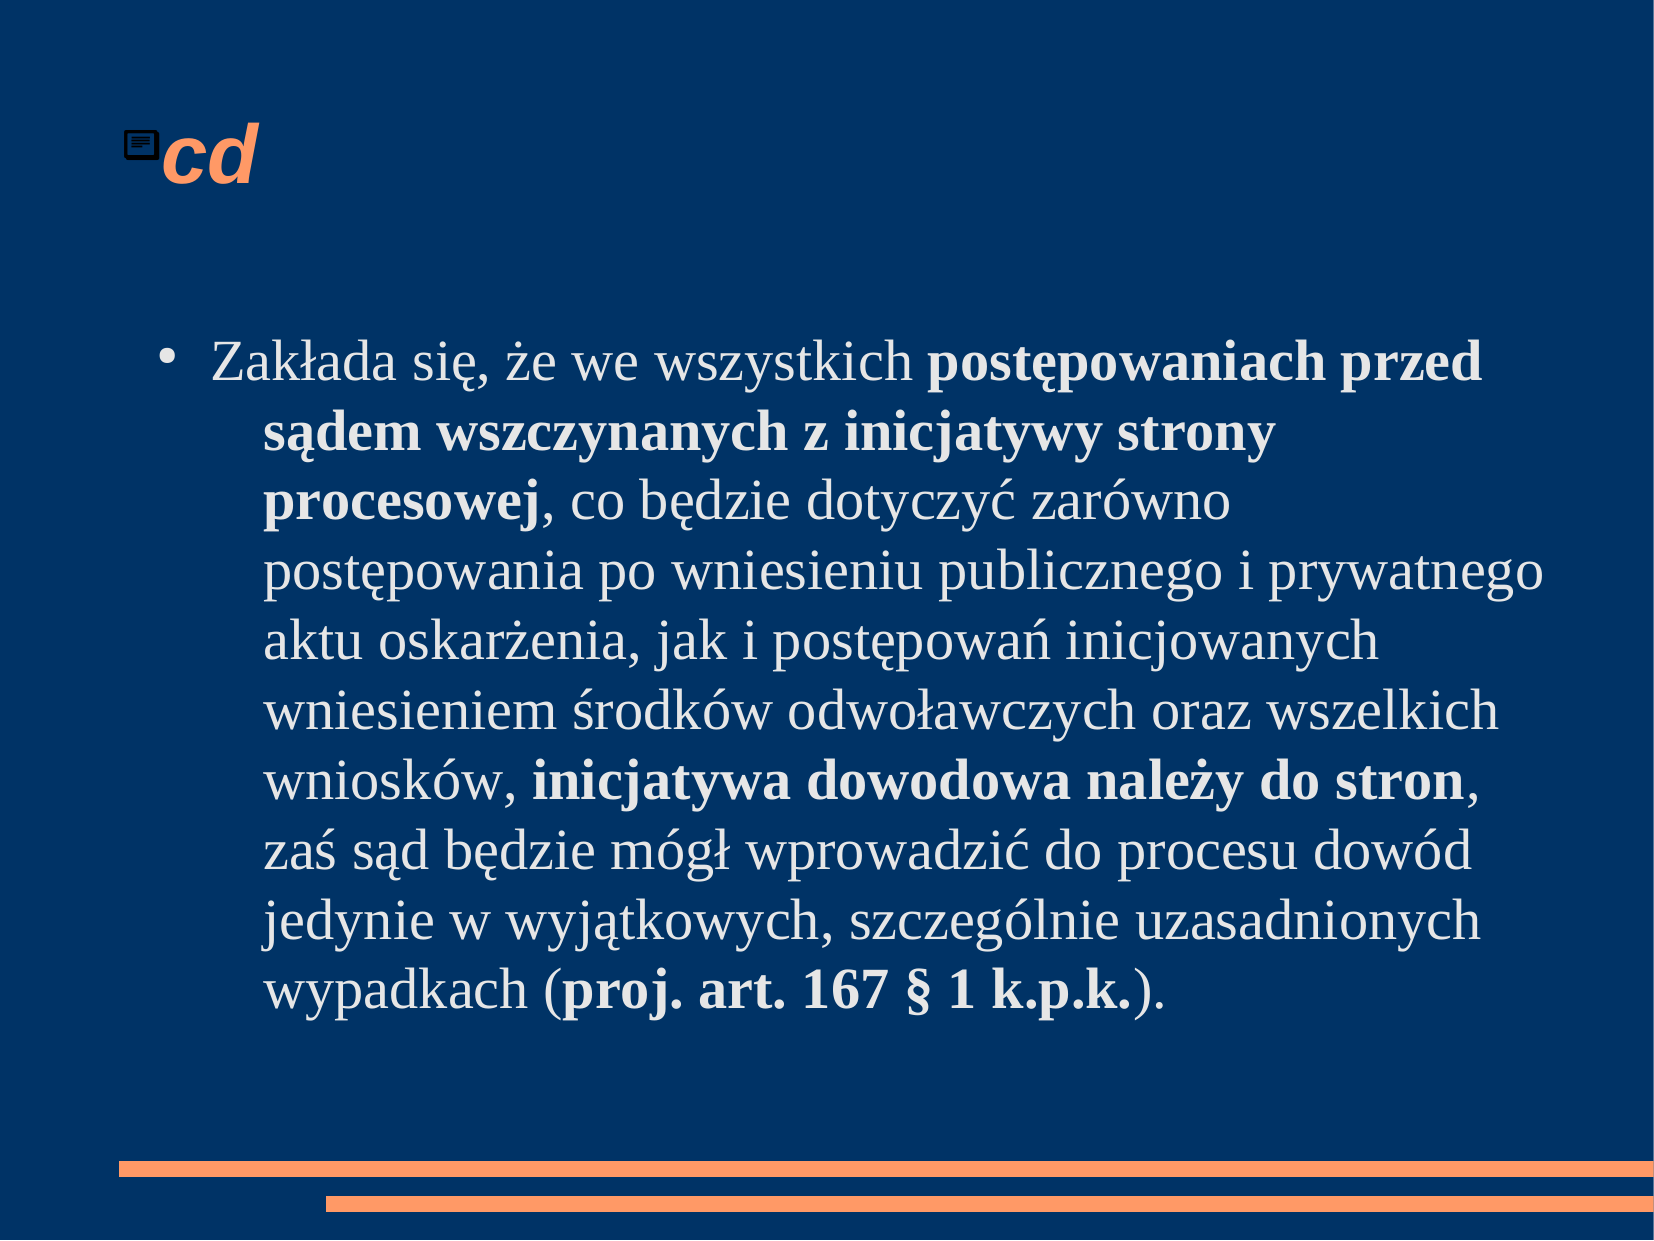

# cd
Zakłada się, że we wszystkich postępowaniach przed sądem wszczynanych z inicjatywy strony procesowej, co będzie dotyczyć zarówno postępowania po wniesieniu publicznego i prywatnego aktu oskarżenia, jak i postępowań inicjowanych wniesieniem środków odwoławczych oraz wszelkich wniosków, inicjatywa dowodowa należy do stron, zaś sąd będzie mógł wprowadzić do procesu dowód jedynie w wyjątkowych, szczególnie uzasadnionych wypadkach (proj. art. 167 § 1 k.p.k.).